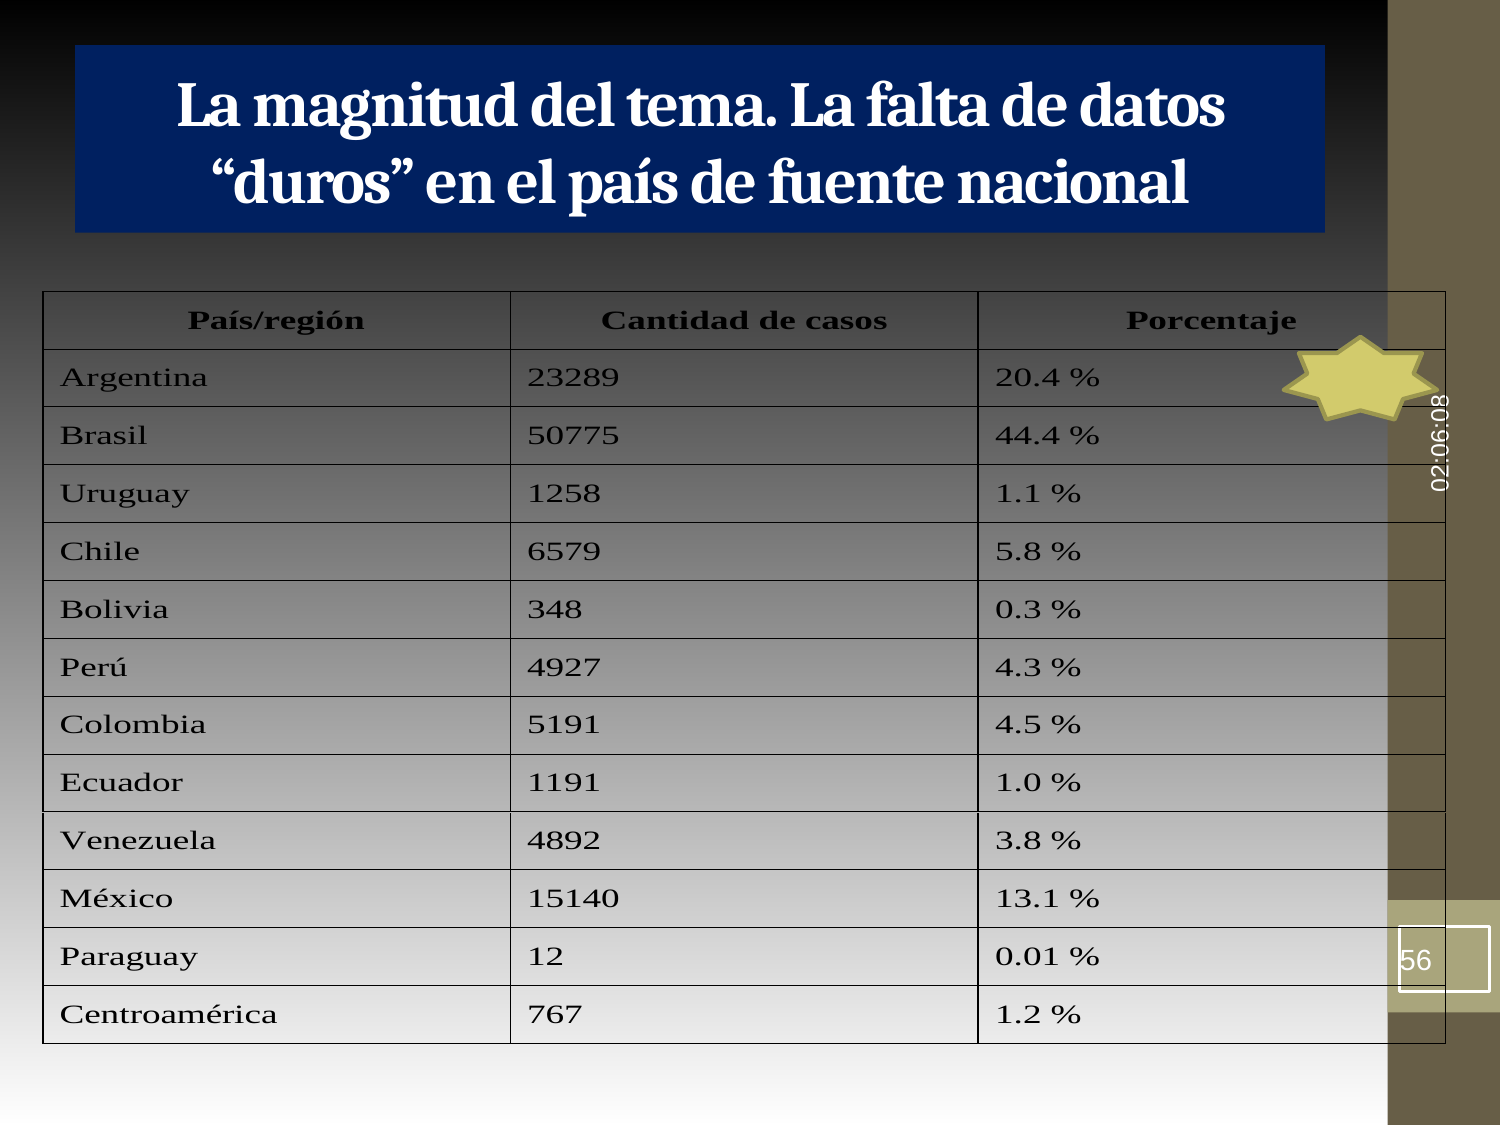

# La magnitud del tema. La falta de datos “duros” en el país de fuente nacional
02:48:04